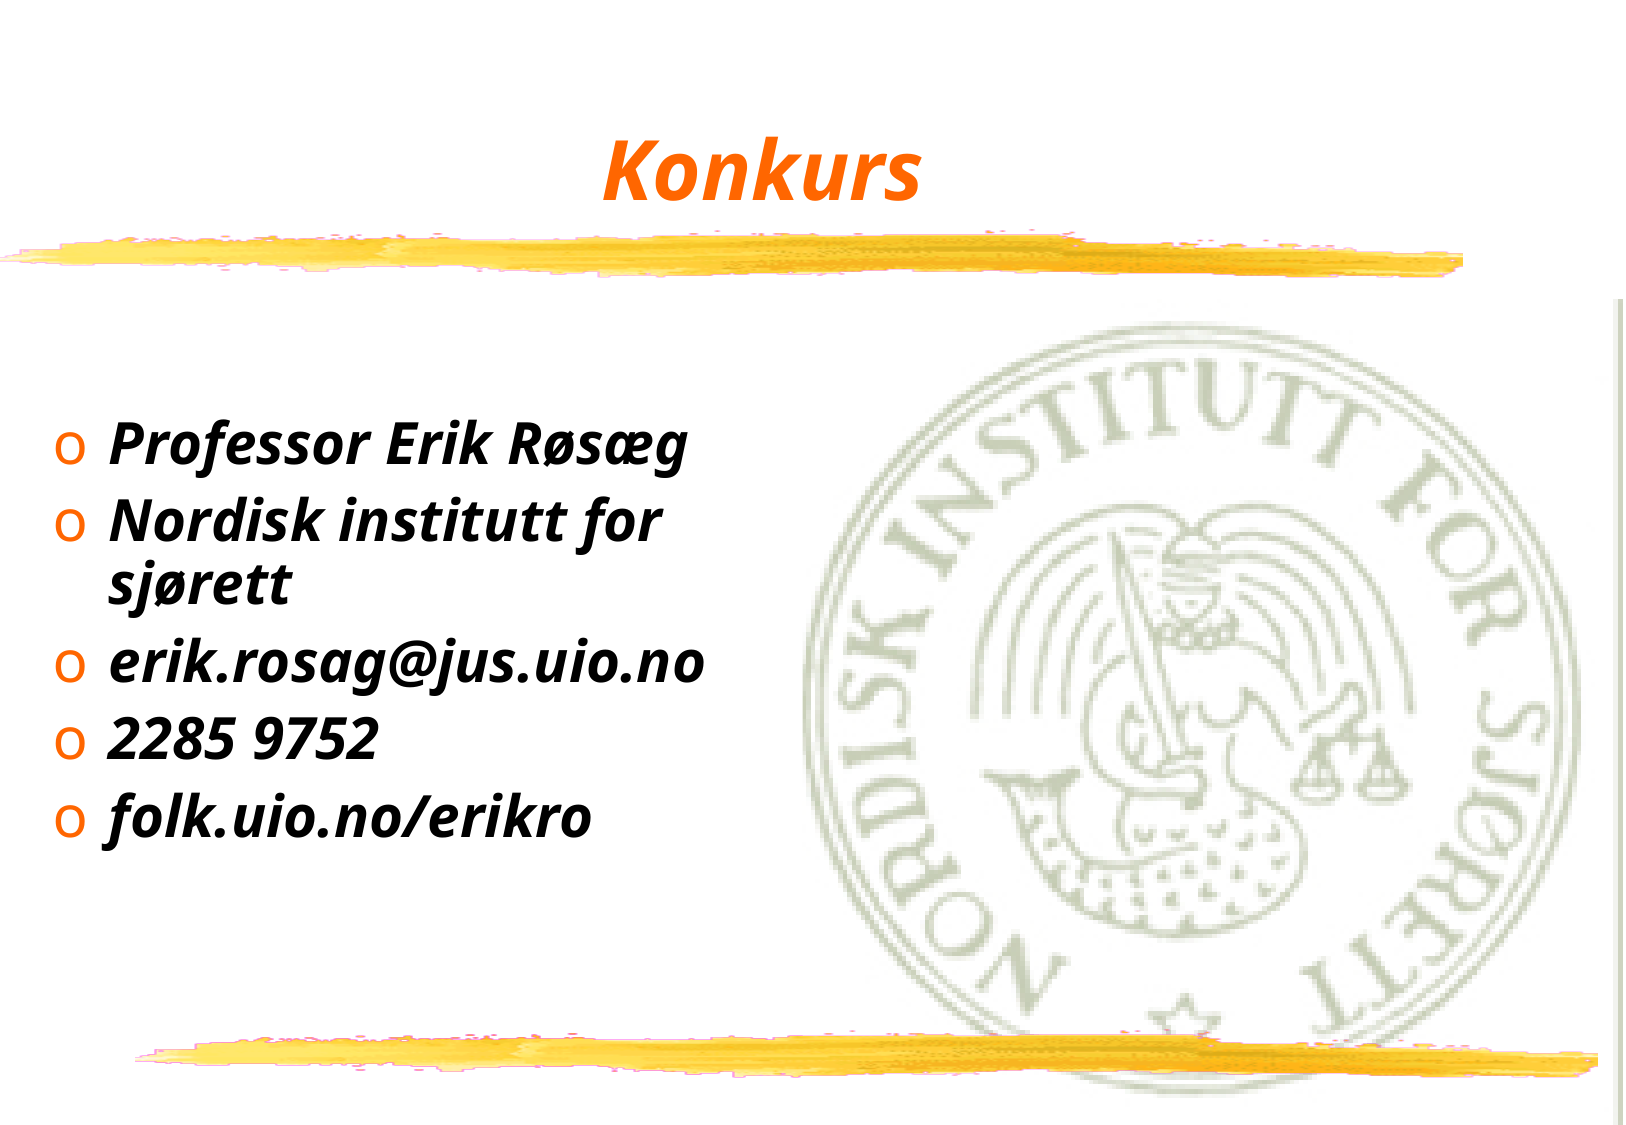

# Konkurs
Professor Erik Røsæg
Nordisk institutt for sjørett
erik.rosag@jus.uio.no
2285 9752
folk.uio.no/erikro